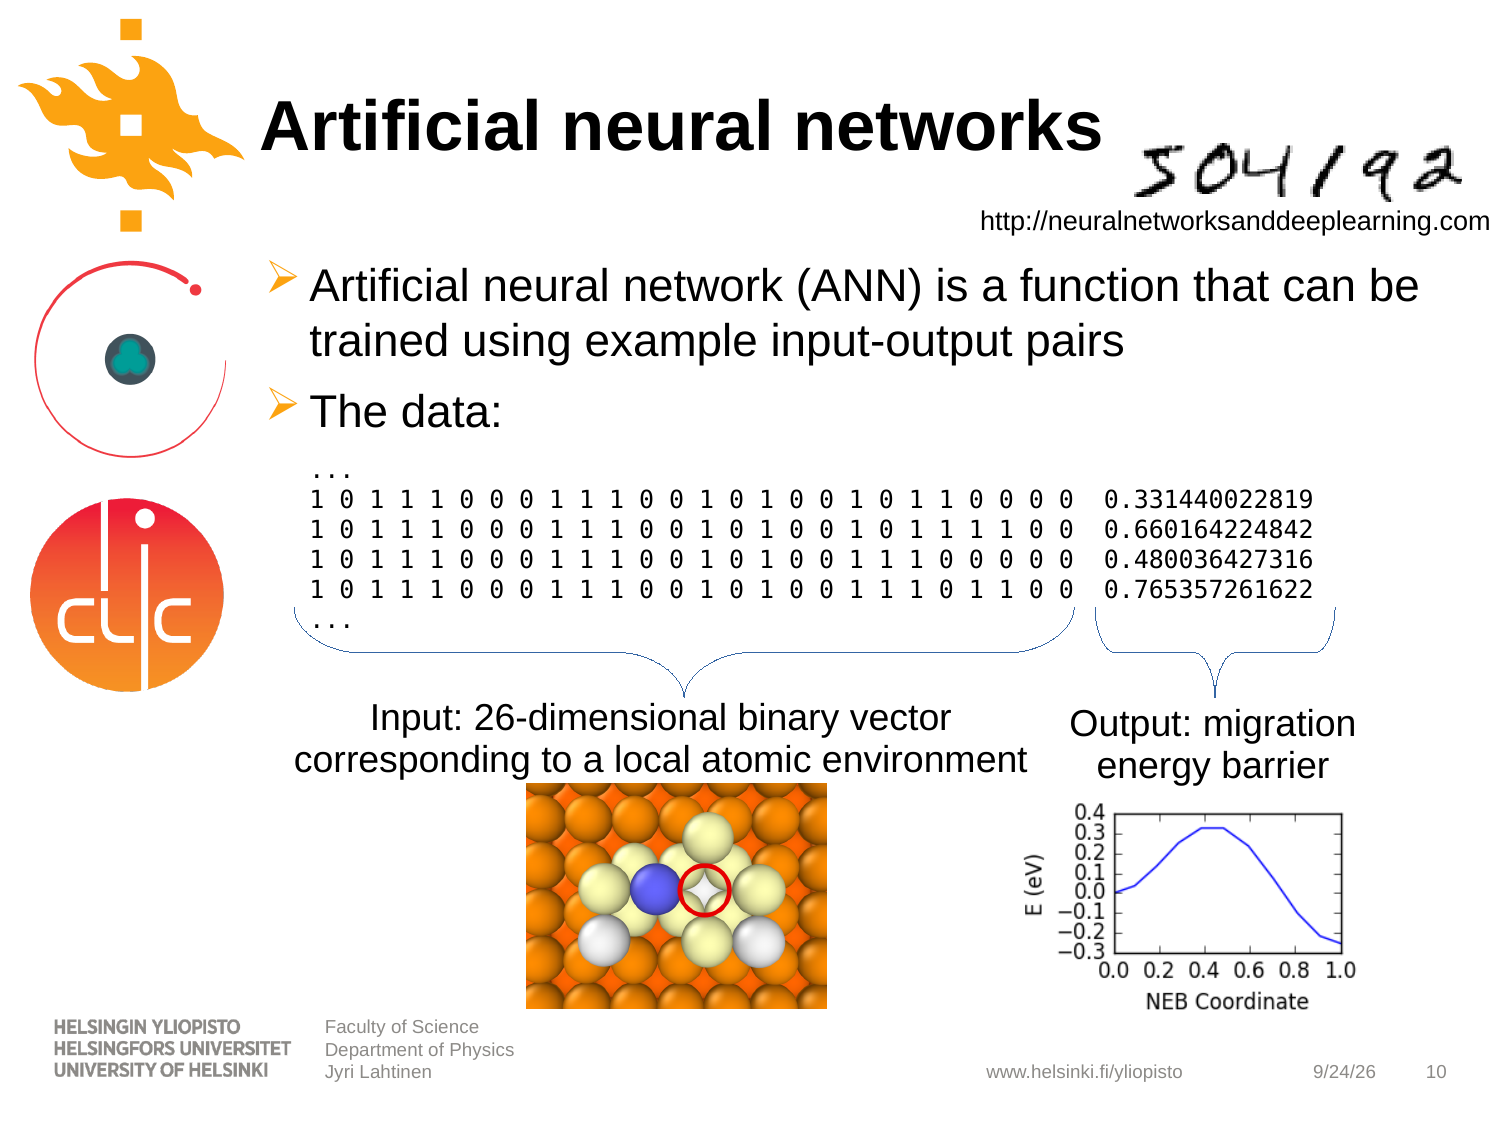

# Artificial neural networks
http://neuralnetworksanddeeplearning.com
Artificial neural network (ANN) is a function that can be trained using example input-output pairs
The data:
...
1 0 1 1 1 0 0 0 1 1 1 0 0 1 0 1 0 0 1 0 1 1 0 0 0 0 0.331440022819
1 0 1 1 1 0 0 0 1 1 1 0 0 1 0 1 0 0 1 0 1 1 1 1 0 0 0.660164224842
1 0 1 1 1 0 0 0 1 1 1 0 0 1 0 1 0 0 1 1 1 0 0 0 0 0 0.480036427316
1 0 1 1 1 0 0 0 1 1 1 0 0 1 0 1 0 0 1 1 1 0 1 1 0 0 0.765357261622
...
Input: 26-dimensional binary vector
corresponding to a local atomic environment
Output: migration
energy barrier
Faculty of Science
Department of Physics
Jyri Lahtinen